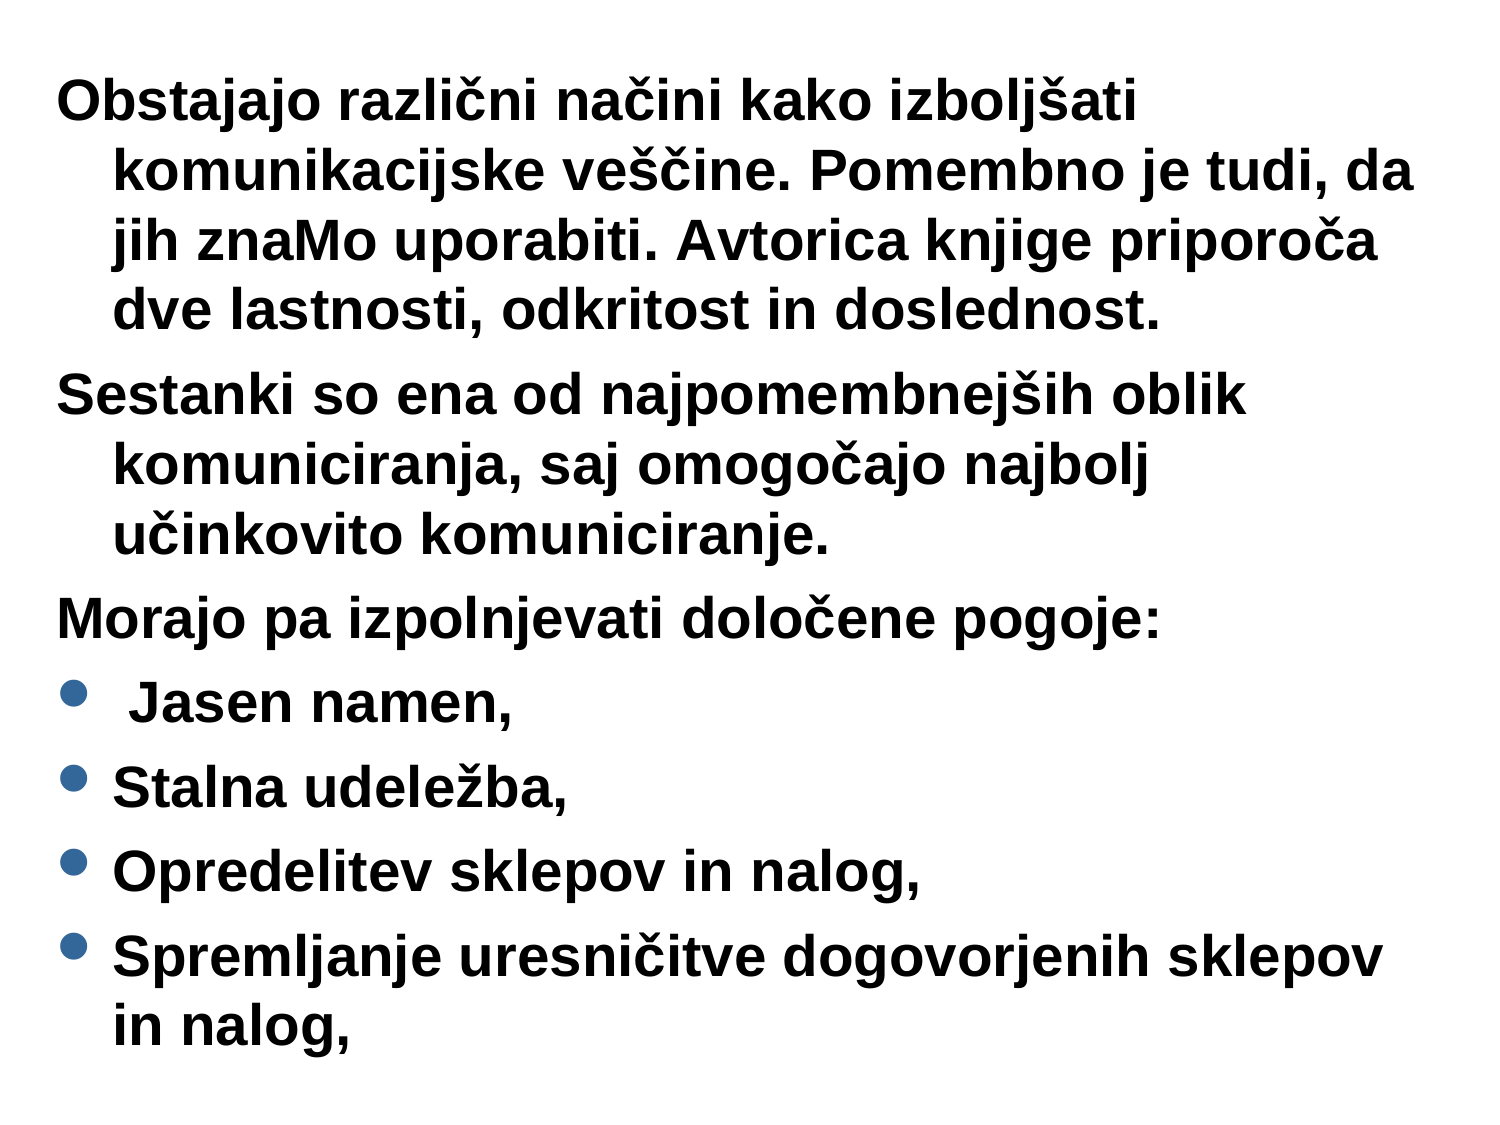

# Obstajajo različni načini kako izboljšati komunikacijske veščine. Pomembno je tudi, da jih znaMo uporabiti. Avtorica knjige priporoča dve lastnosti, odkritost in doslednost.
Sestanki so ena od najpomembnejših oblik komuniciranja, saj omogočajo najbolj učinkovito komuniciranje.
Morajo pa izpolnjevati določene pogoje:
 Jasen namen,
Stalna udeležba,
Opredelitev sklepov in nalog,
Spremljanje uresničitve dogovorjenih sklepov in nalog,